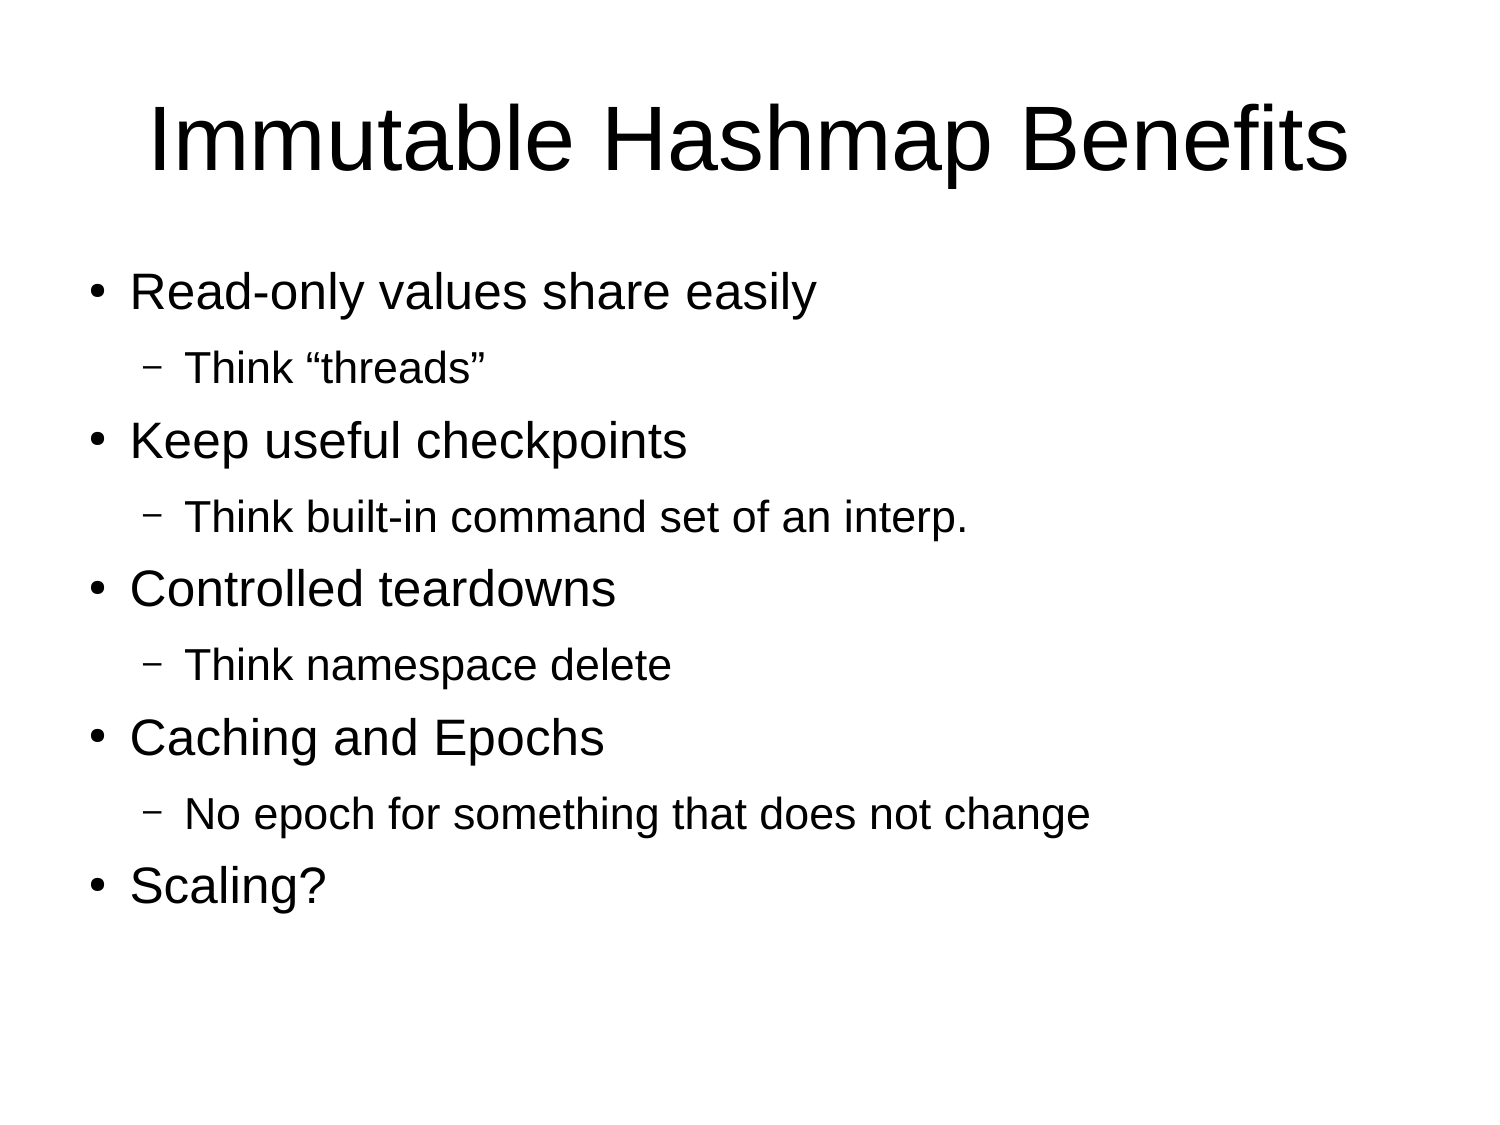

# Immutable Hashmap Benefits
Read-only values share easily
Think “threads”
Keep useful checkpoints
Think built-in command set of an interp.
Controlled teardowns
Think namespace delete
Caching and Epochs
No epoch for something that does not change
Scaling?